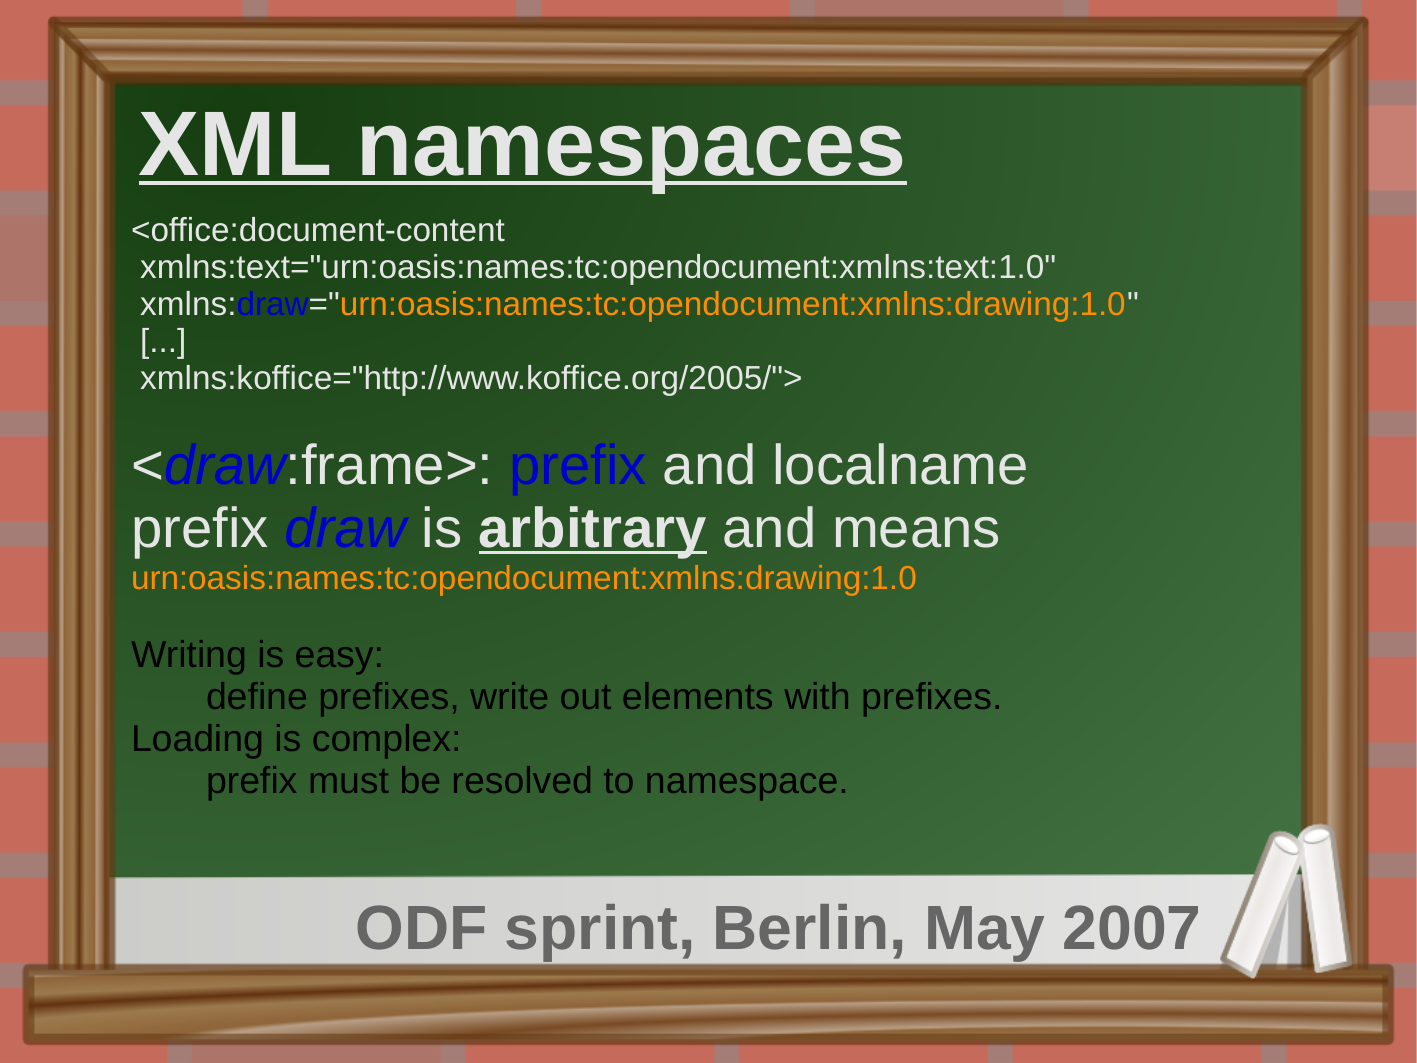

XML namespaces
<office:document-content
 xmlns:text="urn:oasis:names:tc:opendocument:xmlns:text:1.0"
 xmlns:draw="urn:oasis:names:tc:opendocument:xmlns:drawing:1.0"
 [...]
 xmlns:koffice="http://www.koffice.org/2005/">
<draw:frame>: prefix and localname
prefix draw is arbitrary and means
urn:oasis:names:tc:opendocument:xmlns:drawing:1.0
Writing is easy:
	define prefixes, write out elements with prefixes.
Loading is complex:
	prefix must be resolved to namespace.